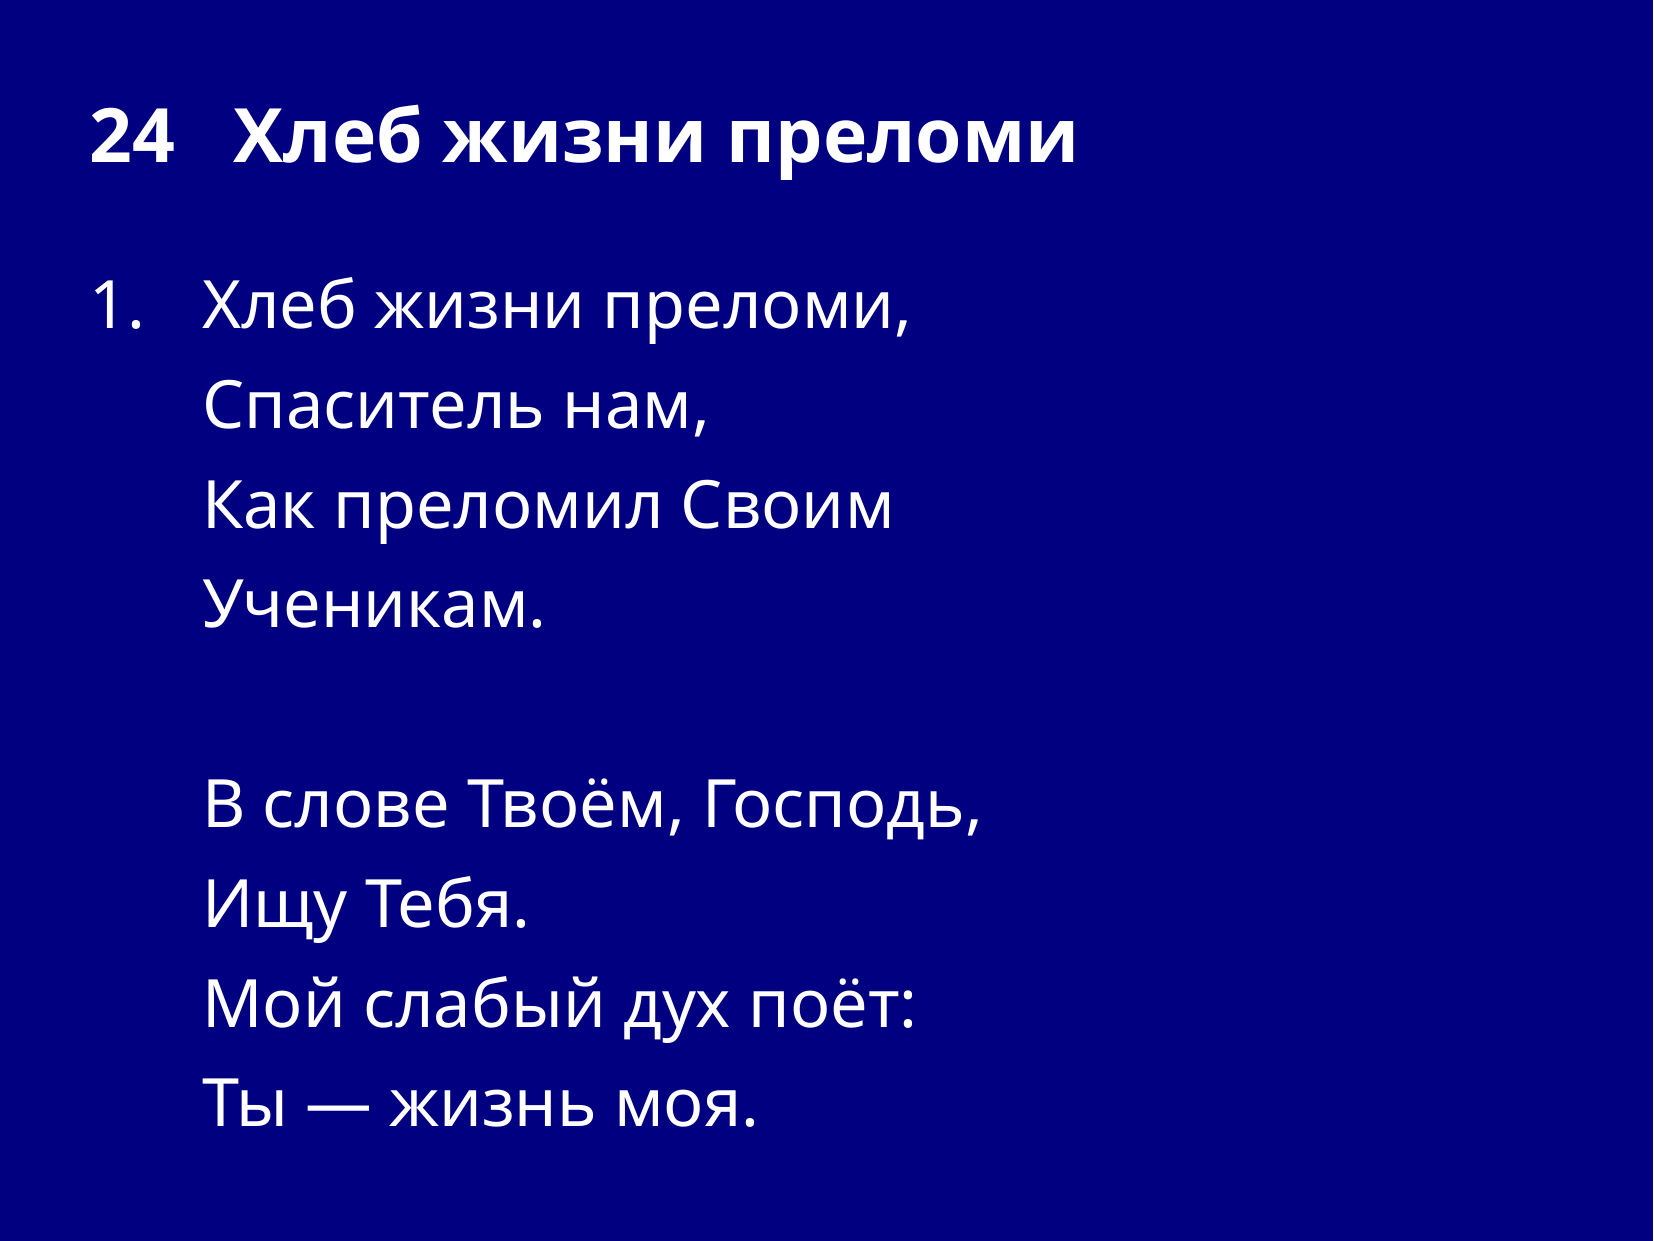

24 Хлеб жизни преломи
1.	Хлеб жизни преломи,
	Спаситель нам,
	Как преломил Своим
	Ученикам.
	В слове Твоём, Господь,
	Ищу Тебя.
	Мой слабый дух поёт:
	Ты — жизнь моя.